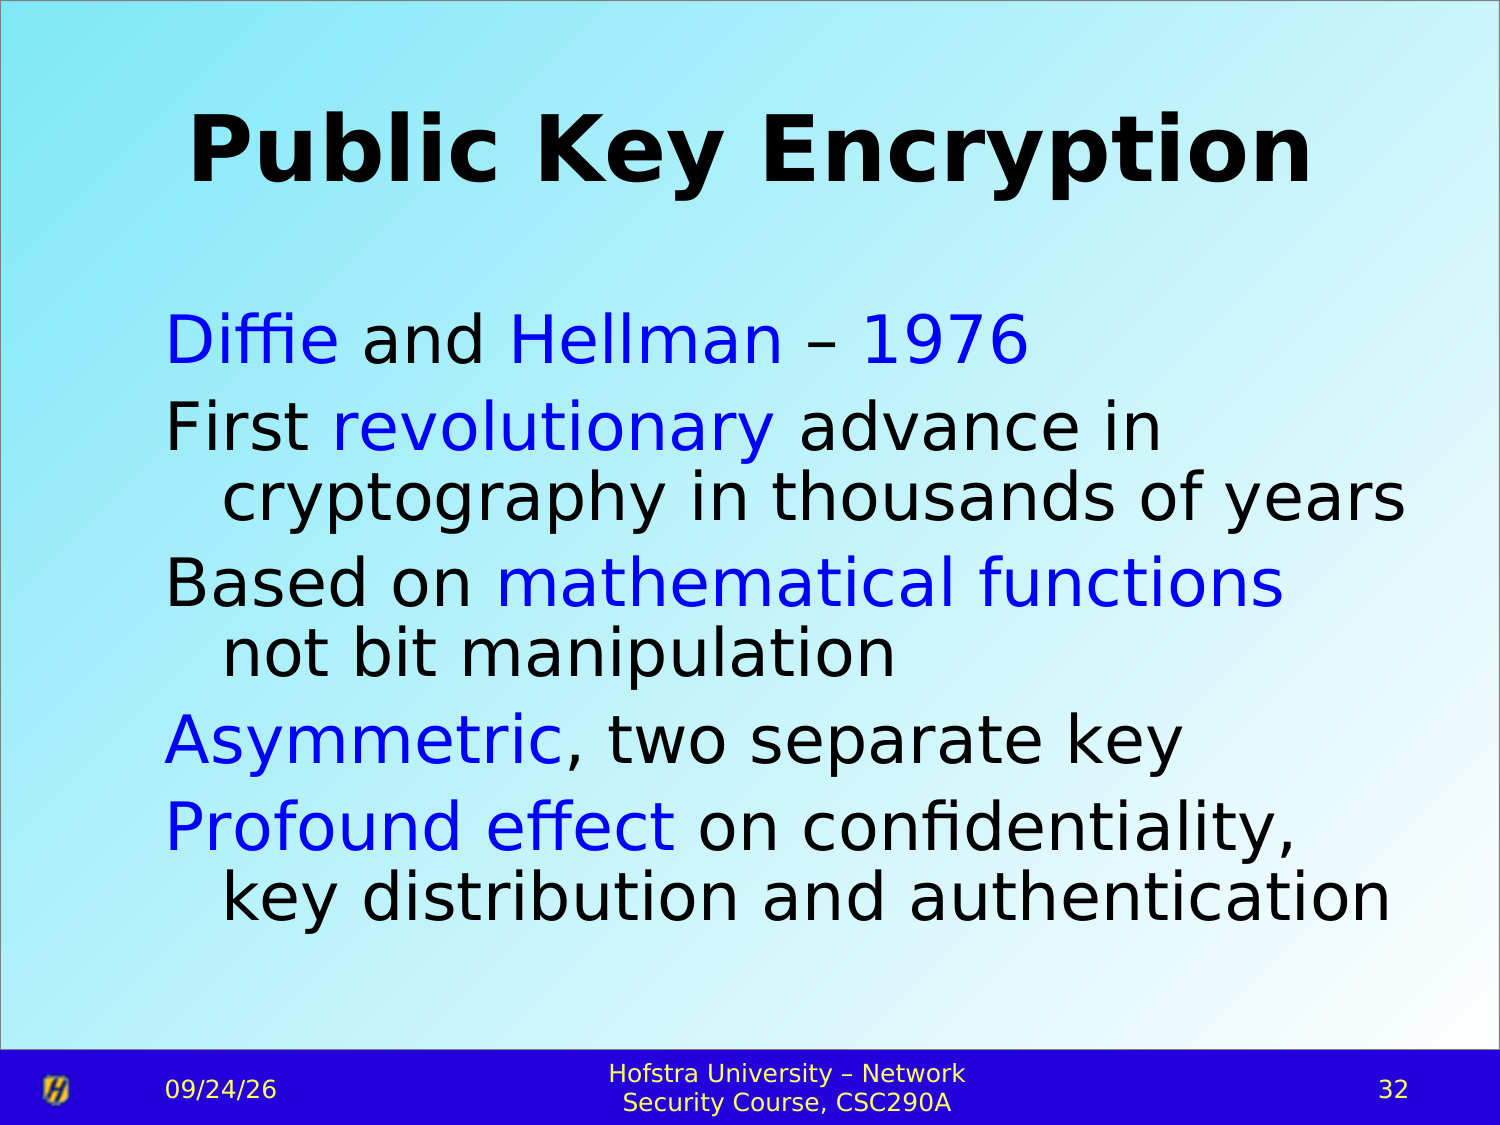

# Public Key Encryption
Diffie and Hellman – 1976
First revolutionary advance in cryptography in thousands of years
Based on mathematical functions not bit manipulation
Asymmetric, two separate key
Profound effect on confidentiality, key distribution and authentication
32